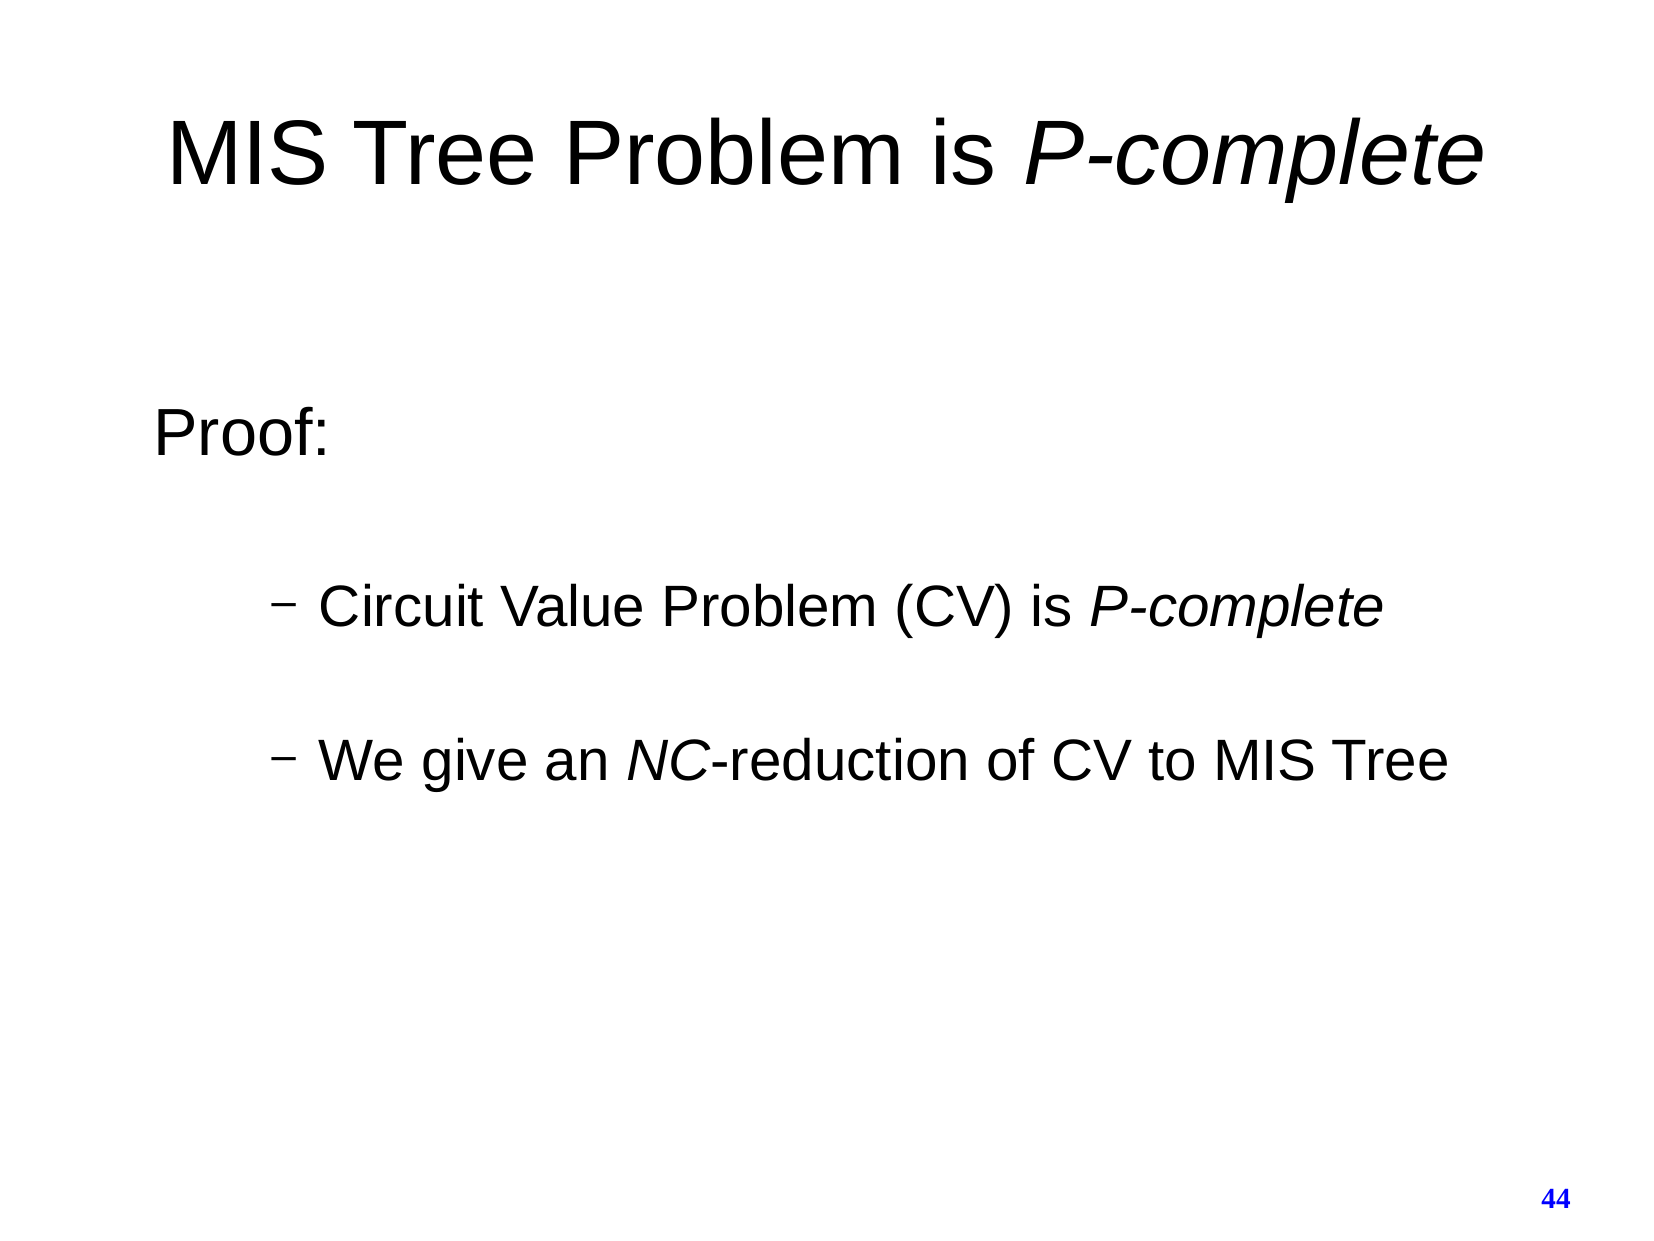

# MIS Tree Problem is P-complete
Proof:
Circuit Value Problem (CV) is P-complete
We give an NC-reduction of CV to MIS Tree
44